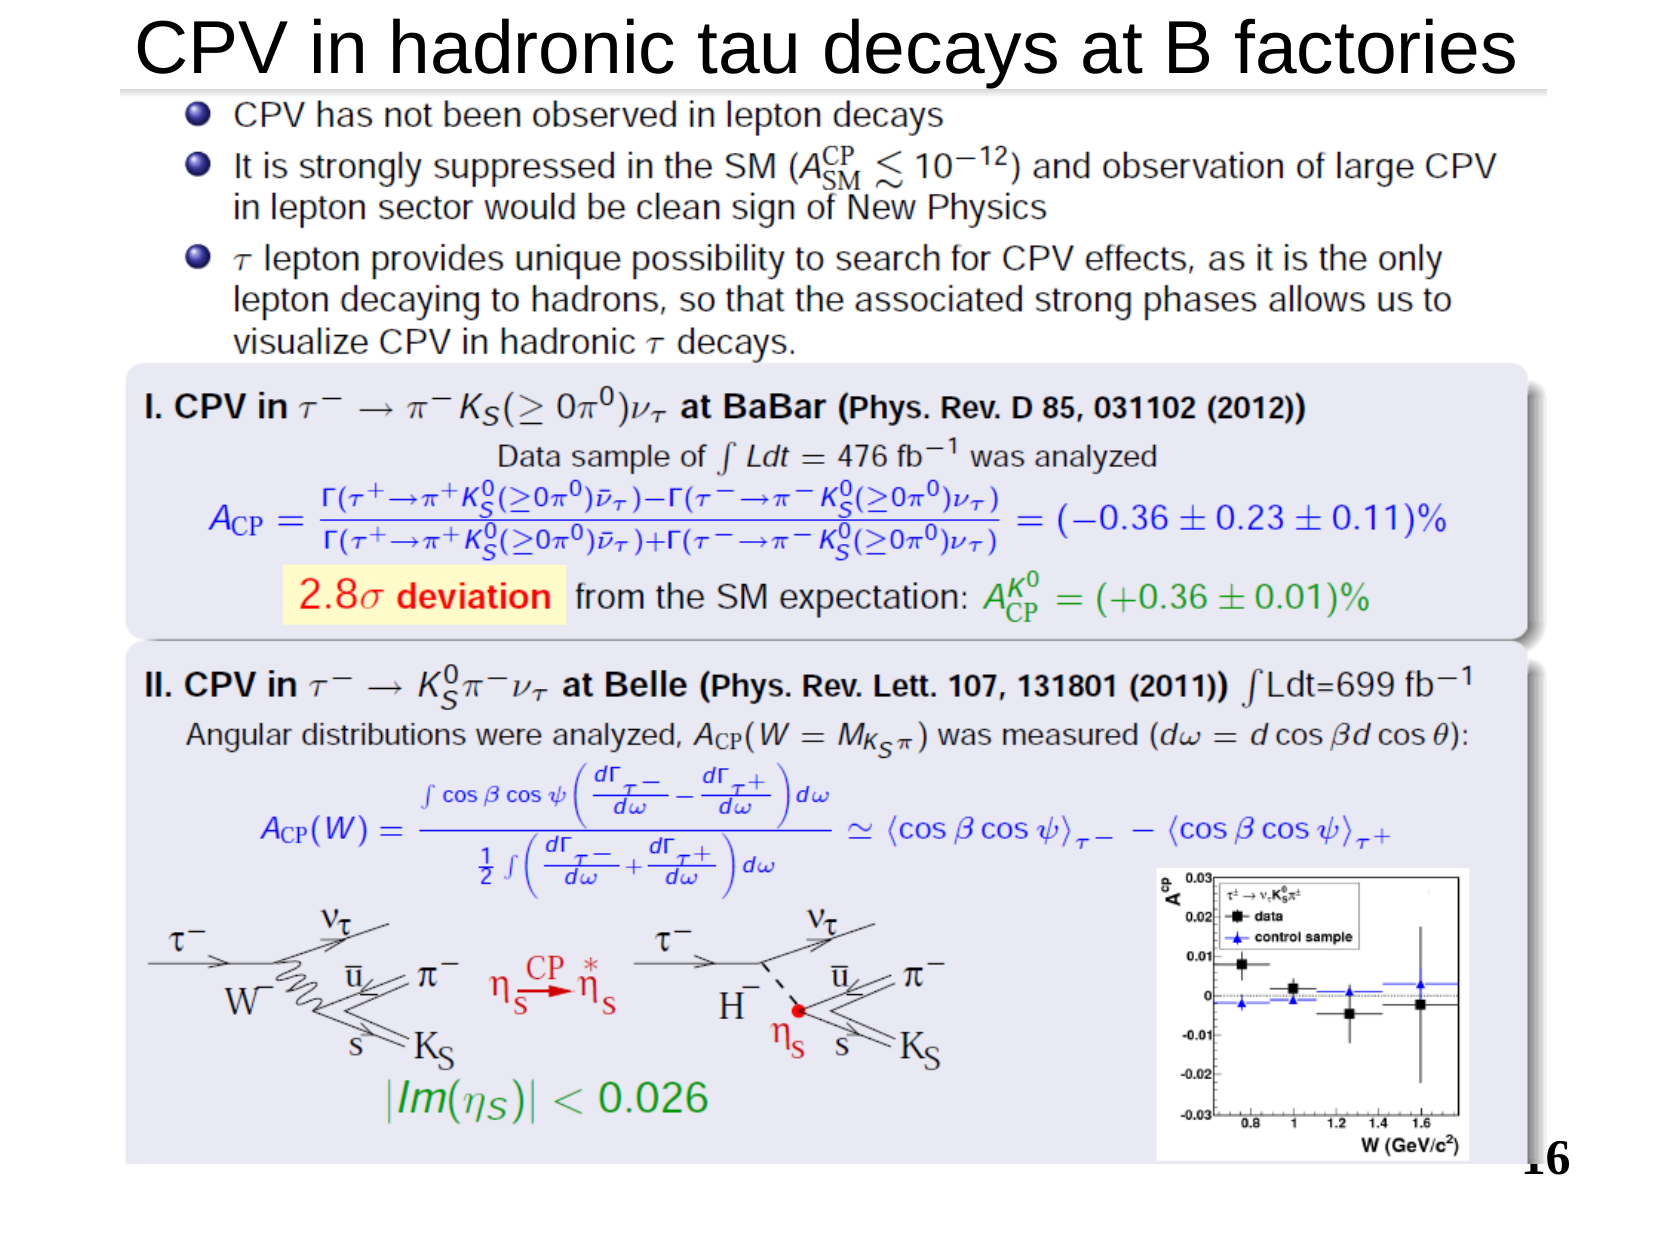

# CPV in hadronic tau decays at B factories
16